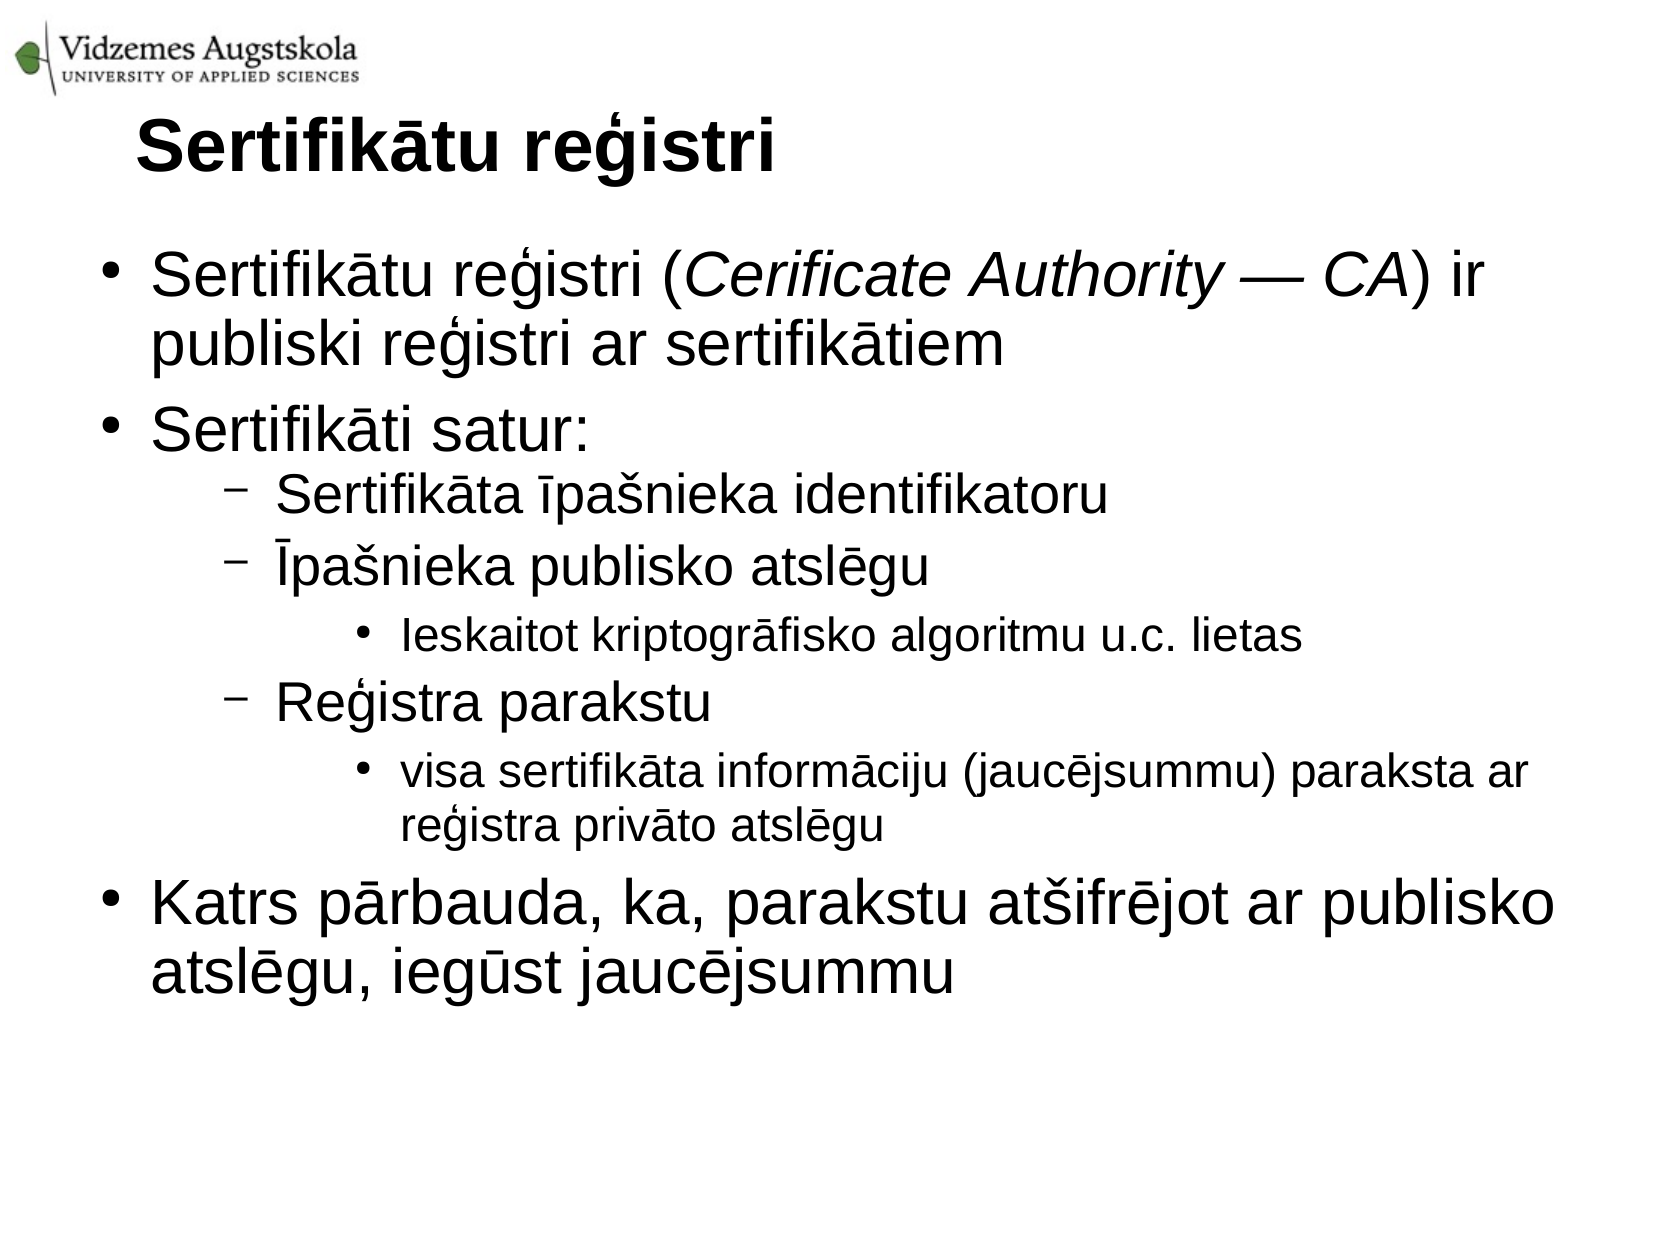

# Sertifikātu reģistri
Sertifikātu reģistri (Cerificate Authority — CA) ir publiski reģistri ar sertifikātiem
Sertifikāti satur:
Sertifikāta īpašnieka identifikatoru
Īpašnieka publisko atslēgu
Ieskaitot kriptogrāfisko algoritmu u.c. lietas
Reģistra parakstu
visa sertifikāta informāciju (jaucējsummu) paraksta ar reģistra privāto atslēgu
Katrs pārbauda, ka, parakstu atšifrējot ar publisko atslēgu, iegūst jaucējsummu